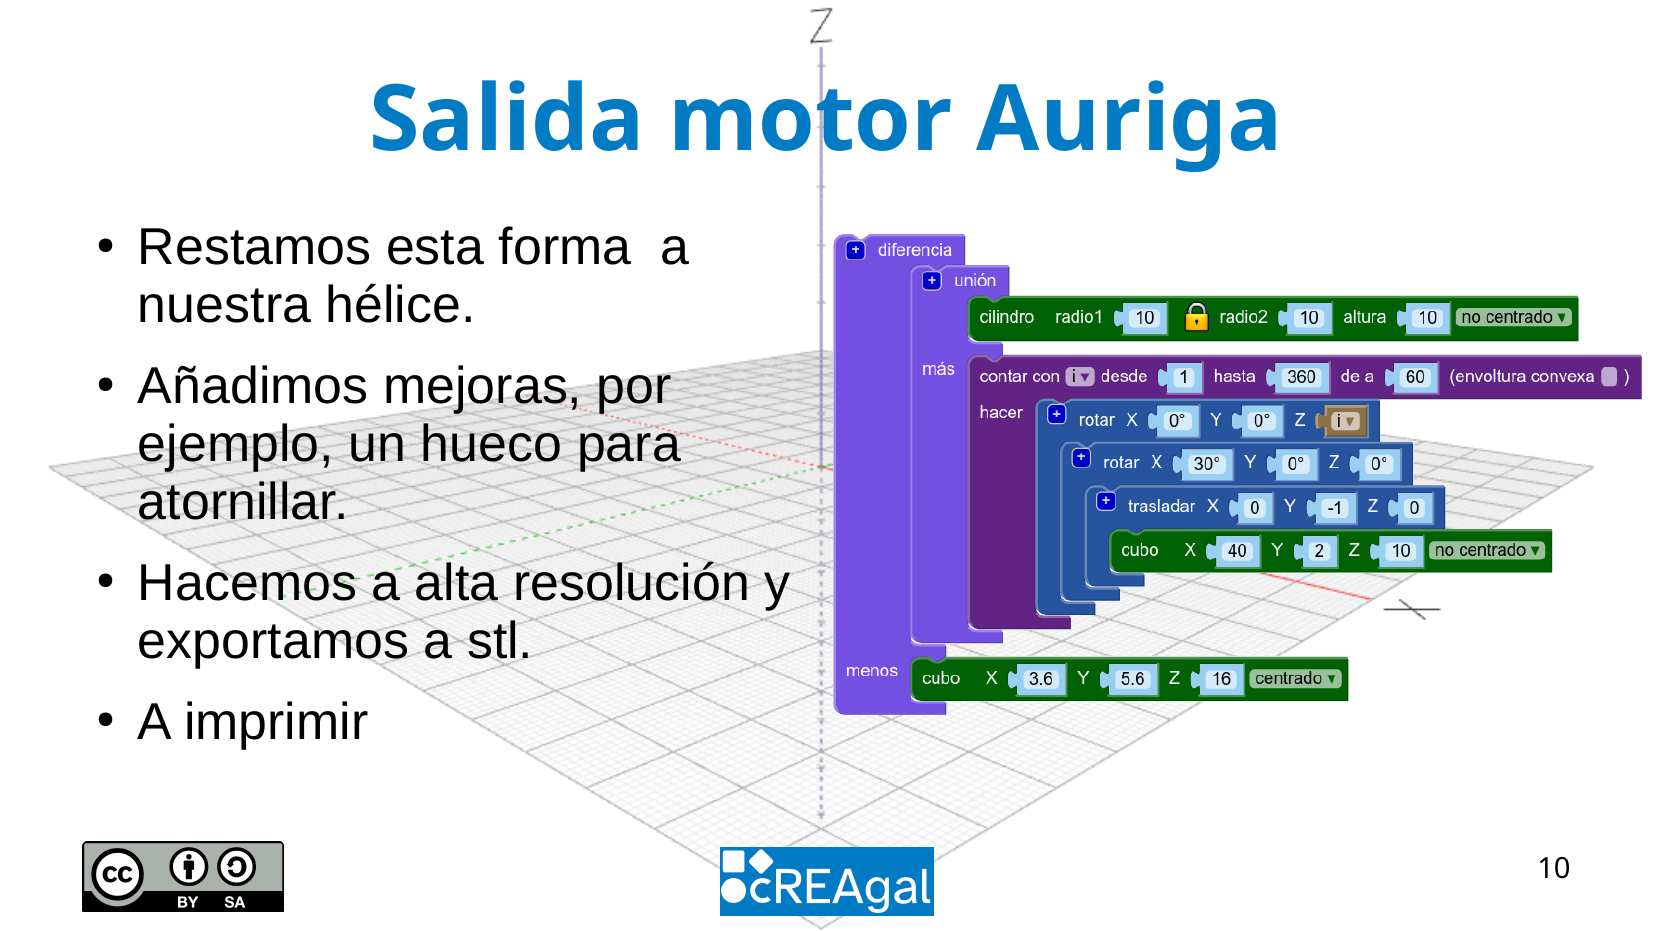

# Salida motor Auriga
Restamos esta forma a nuestra hélice.
Añadimos mejoras, por ejemplo, un hueco para atornillar.
Hacemos a alta resolución y exportamos a stl.
A imprimir
10